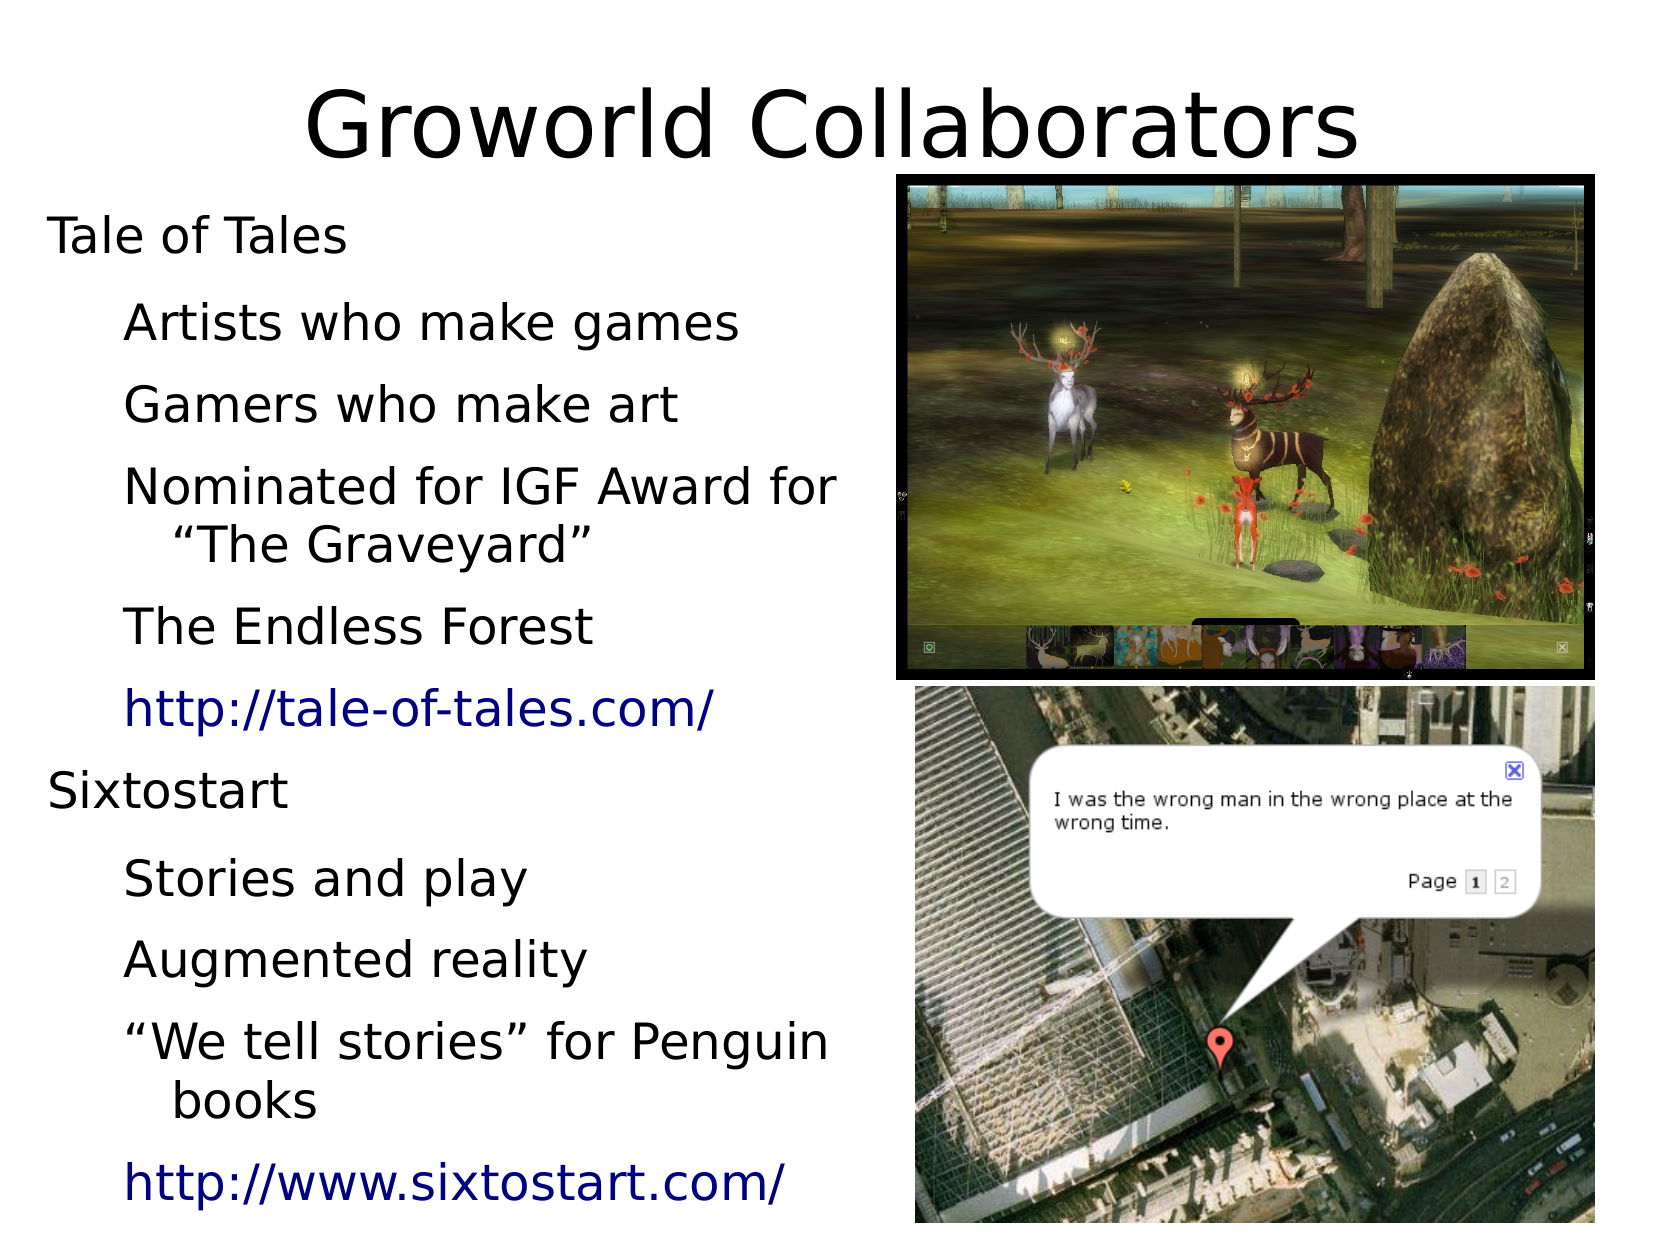

# Groworld Collaborators
Tale of Tales
Artists who make games
Gamers who make art
Nominated for IGF Award for “The Graveyard”
The Endless Forest
http://tale-of-tales.com/
Sixtostart
Stories and play
Augmented reality
“We tell stories” for Penguin books
http://www.sixtostart.com/